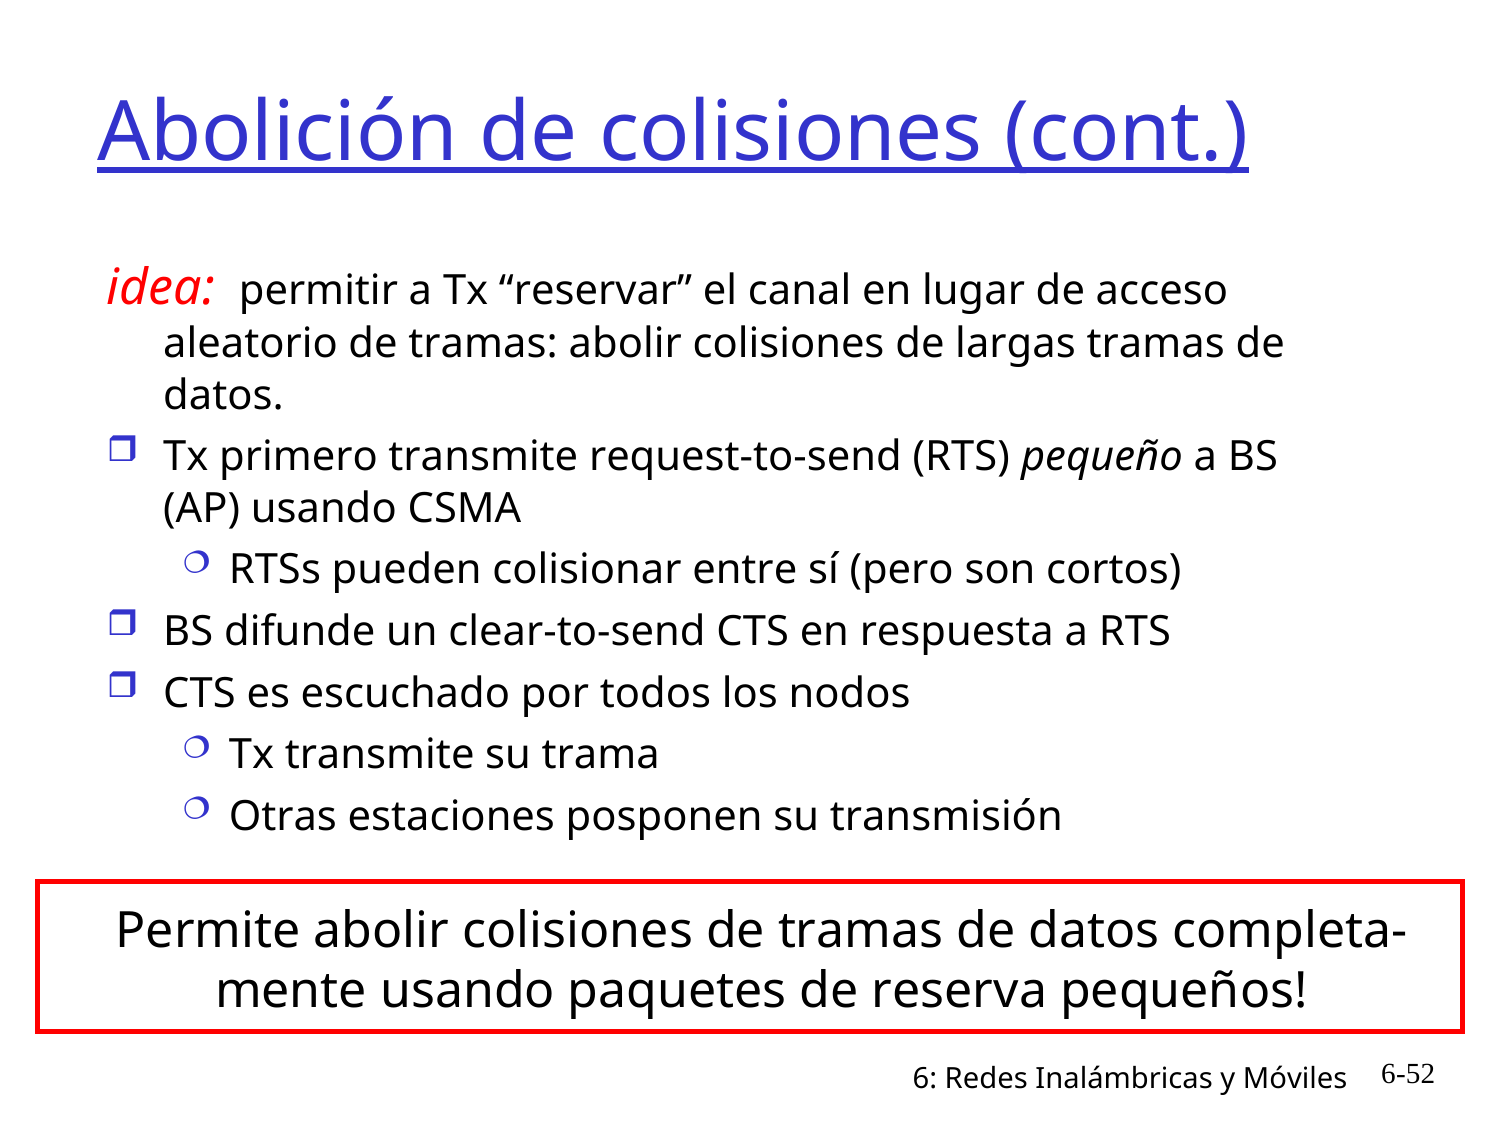

# Abolición de colisiones (cont.)
idea: permitir a Tx “reservar” el canal en lugar de acceso aleatorio de tramas: abolir colisiones de largas tramas de datos.
Tx primero transmite request-to-send (RTS) pequeño a BS (AP) usando CSMA
RTSs pueden colisionar entre sí (pero son cortos)
BS difunde un clear-to-send CTS en respuesta a RTS
CTS es escuchado por todos los nodos
Tx transmite su trama
Otras estaciones posponen su transmisión
Permite abolir colisiones de tramas de datos completa-
mente usando paquetes de reserva pequeños!
52